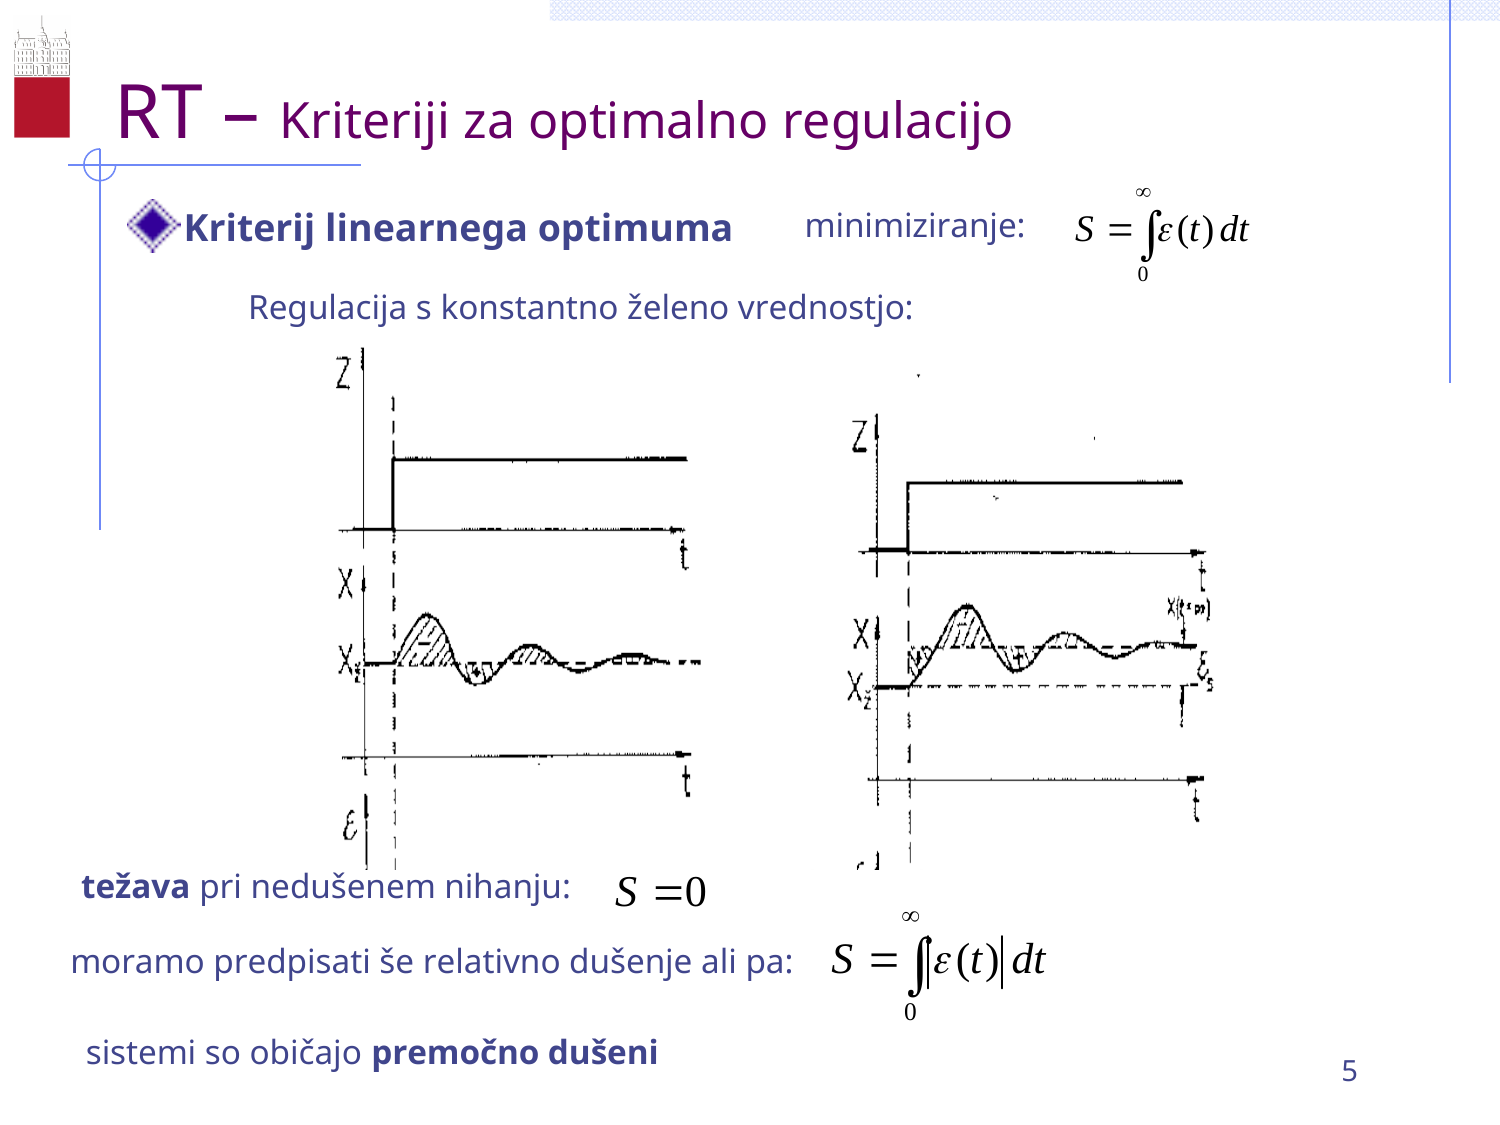

RT – Kriteriji za optimalno regulacijo
# Kriterij linearnega optimuma
minimiziranje:
Regulacija s konstantno želeno vrednostjo:
težava pri nedušenem nihanju:
moramo predpisati še relativno dušenje ali pa:
sistemi so običajo premočno dušeni